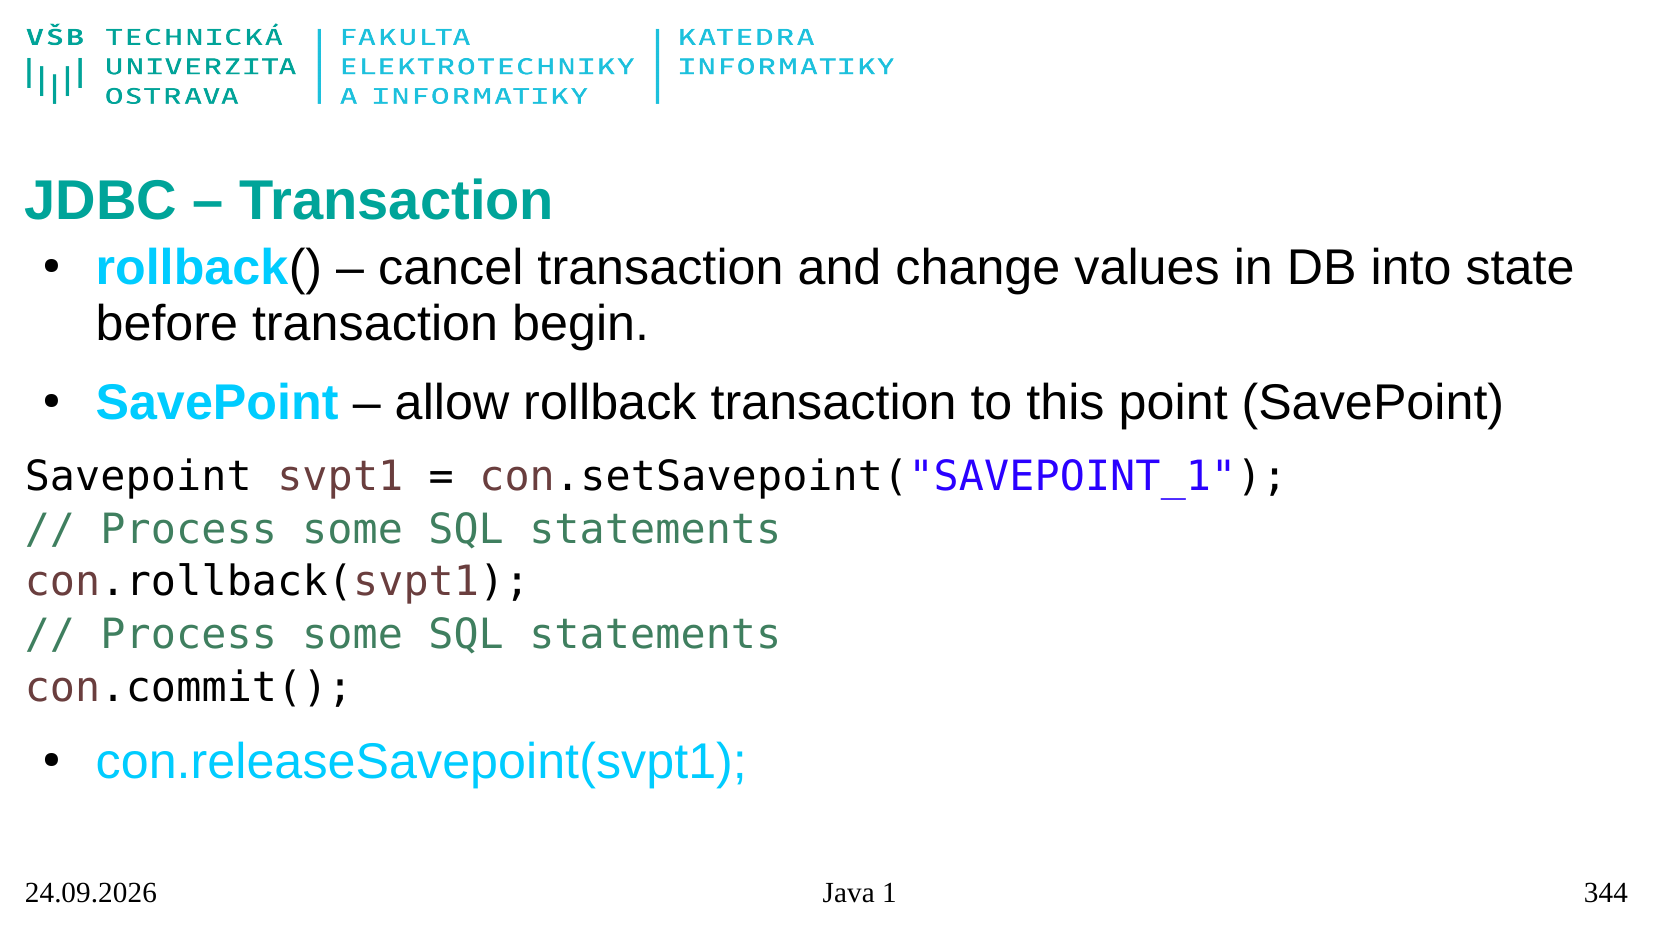

# JDBC – Transaction
rollback() – cancel transaction and change values in DB into state before transaction begin.
SavePoint – allow rollback transaction to this point (SavePoint)
Savepoint svpt1 = con.setSavepoint("SAVEPOINT_1");
// Process some SQL statements
con.rollback(svpt1);
// Process some SQL statements
con.commit();
con.releaseSavepoint(svpt1);
Java 1
344